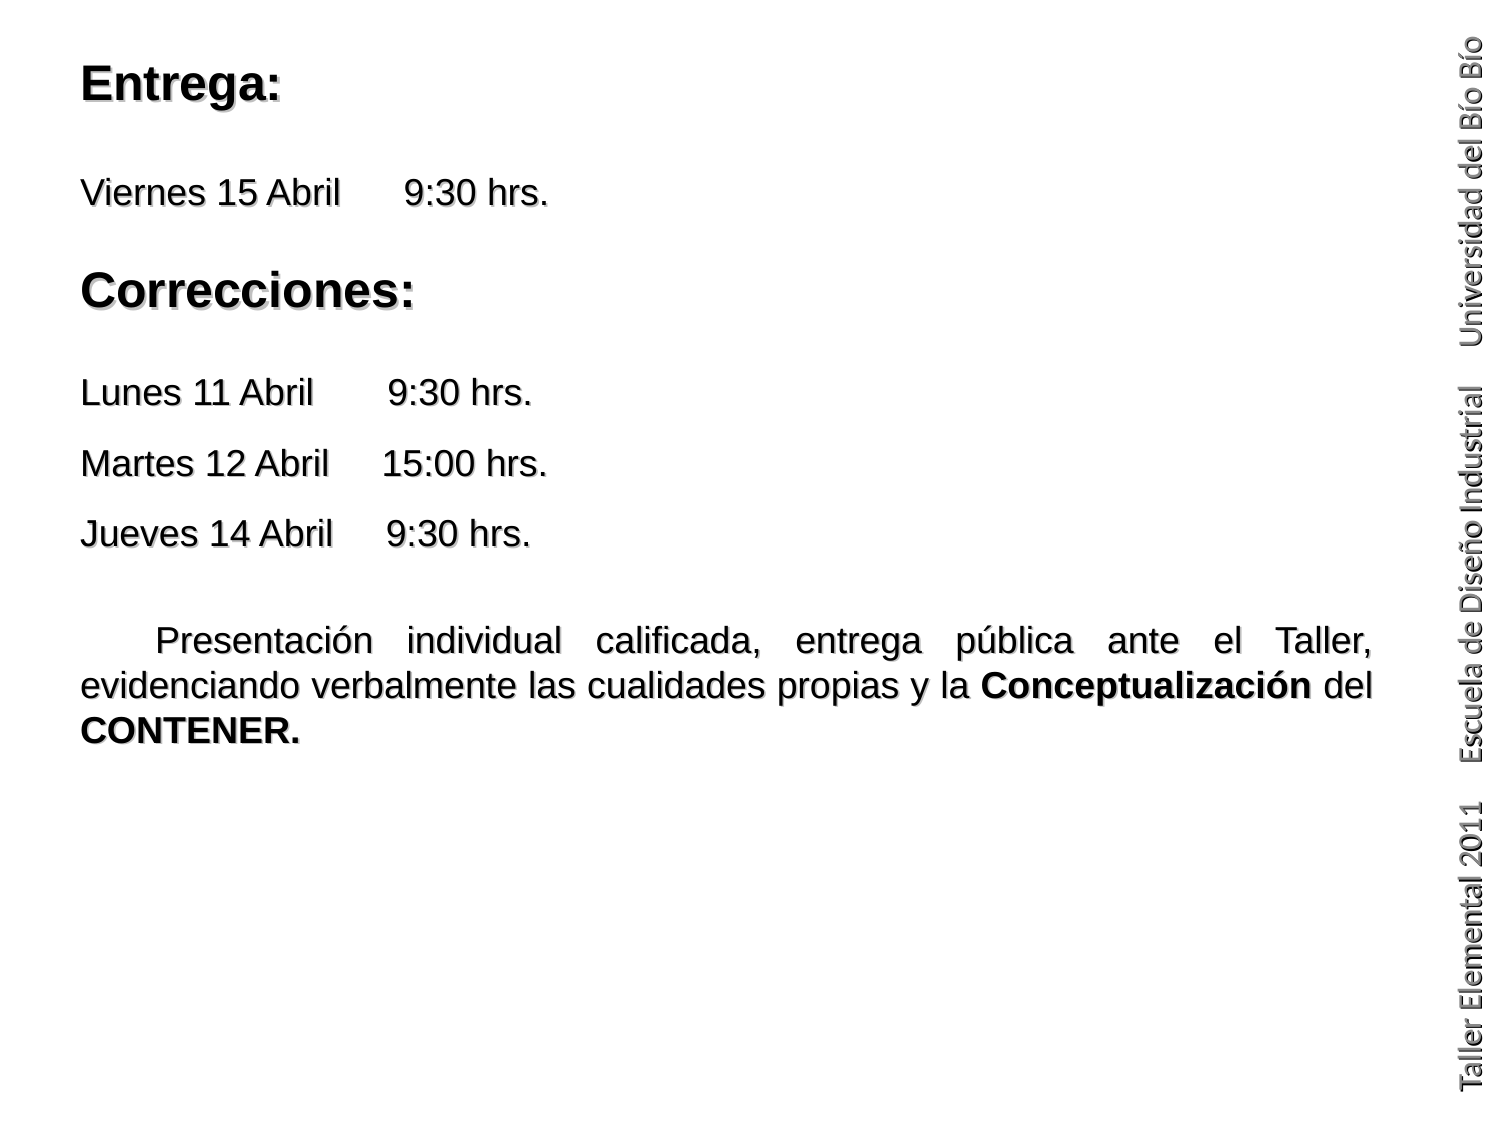

Entrega:
Viernes 15 Abril 9:30 hrs.
Correcciones:
Lunes 11 Abril 9:30 hrs.
Taller Elemental 2011 Escuela de Diseño Industrial Universidad del Bío Bío
Martes 12 Abril 15:00 hrs.
Jueves 14 Abril 9:30 hrs.
	Presentación individual calificada, entrega pública ante el Taller, evidenciando verbalmente las cualidades propias y la Conceptualización del CONTENER.